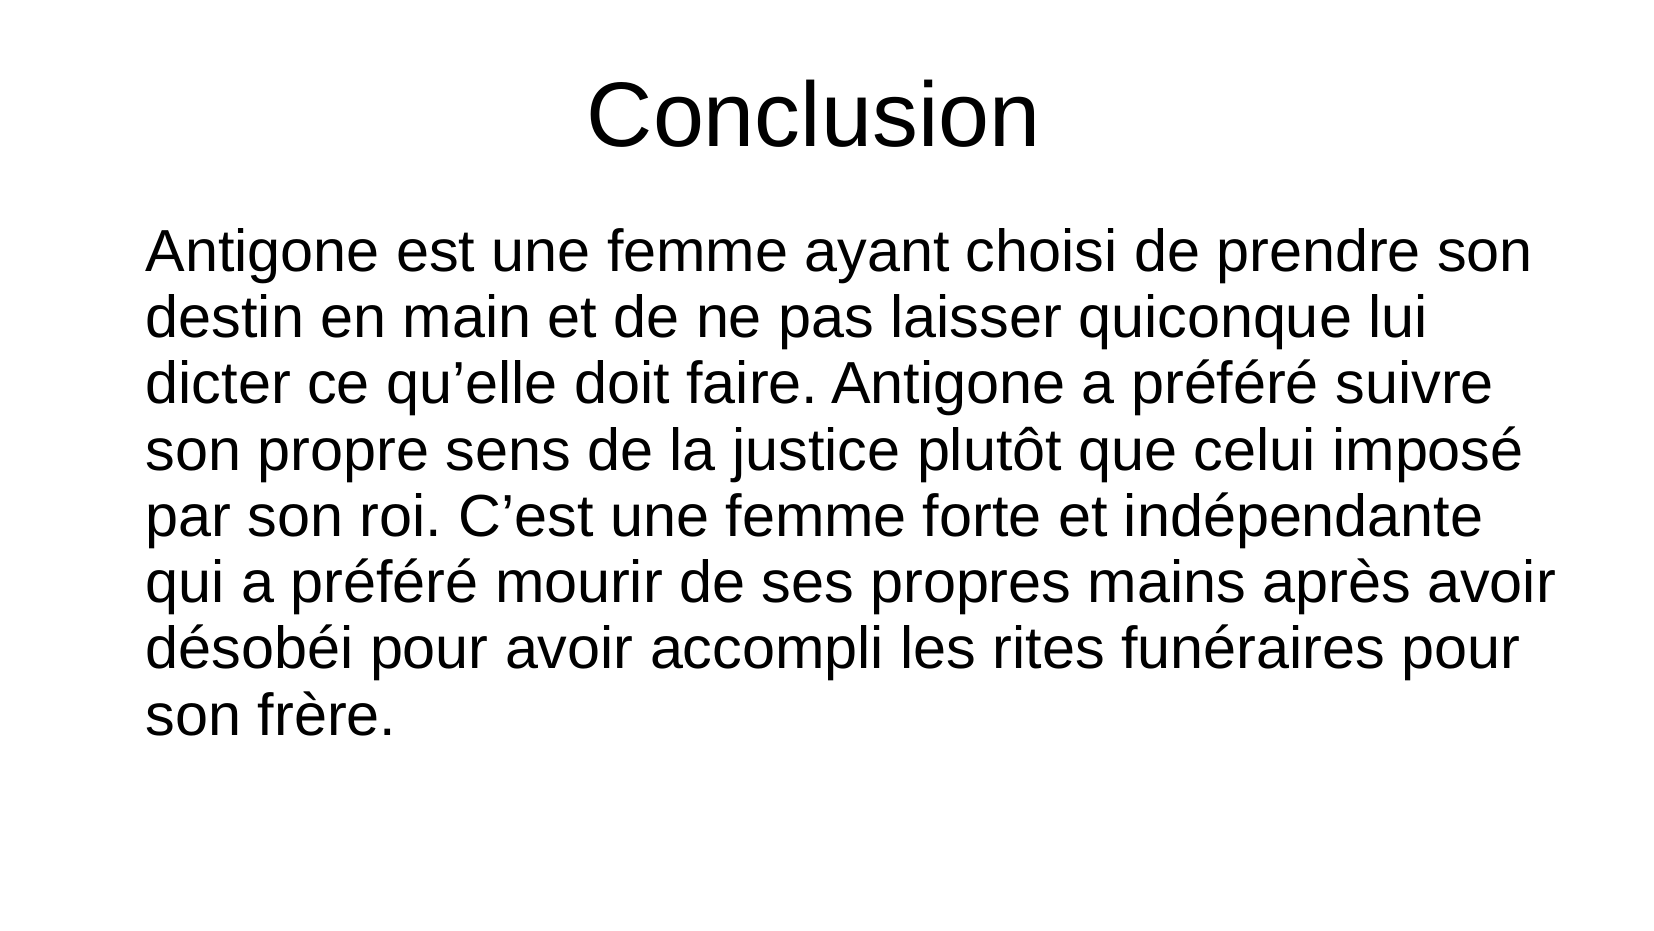

# Conclusion
Antigone est une femme ayant choisi de prendre son destin en main et de ne pas laisser quiconque lui dicter ce qu’elle doit faire. Antigone a préféré suivre son propre sens de la justice plutôt que celui imposé par son roi. C’est une femme forte et indépendante qui a préféré mourir de ses propres mains après avoir désobéi pour avoir accompli les rites funéraires pour son frère.